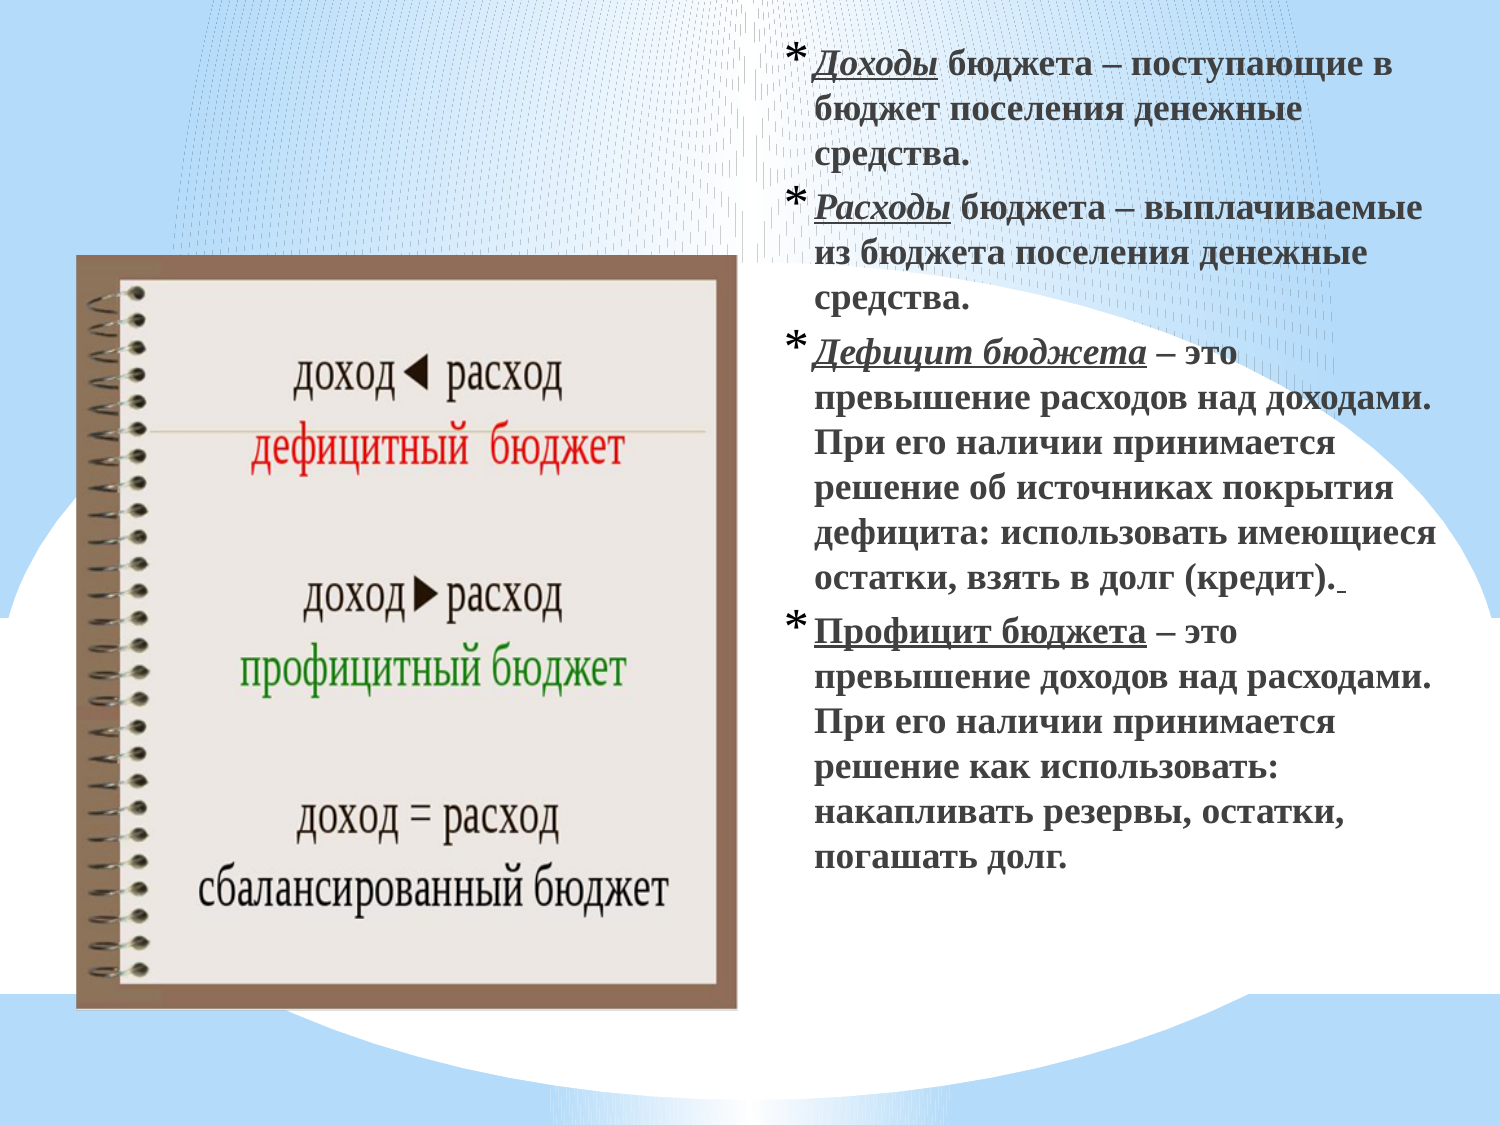

# Доходы бюджета – поступающие в бюджет поселения денежные средства.
Расходы бюджета – выплачиваемые из бюджета поселения денежные средства.
Дефицит бюджета – это превышение расходов над доходами. При его наличии принимается решение об источниках покрытия дефицита: использовать имеющиеся остатки, взять в долг (кредит).
Профицит бюджета – это превышение доходов над расходами. При его наличии принимается решение как использовать: накапливать резервы, остатки, погашать долг.